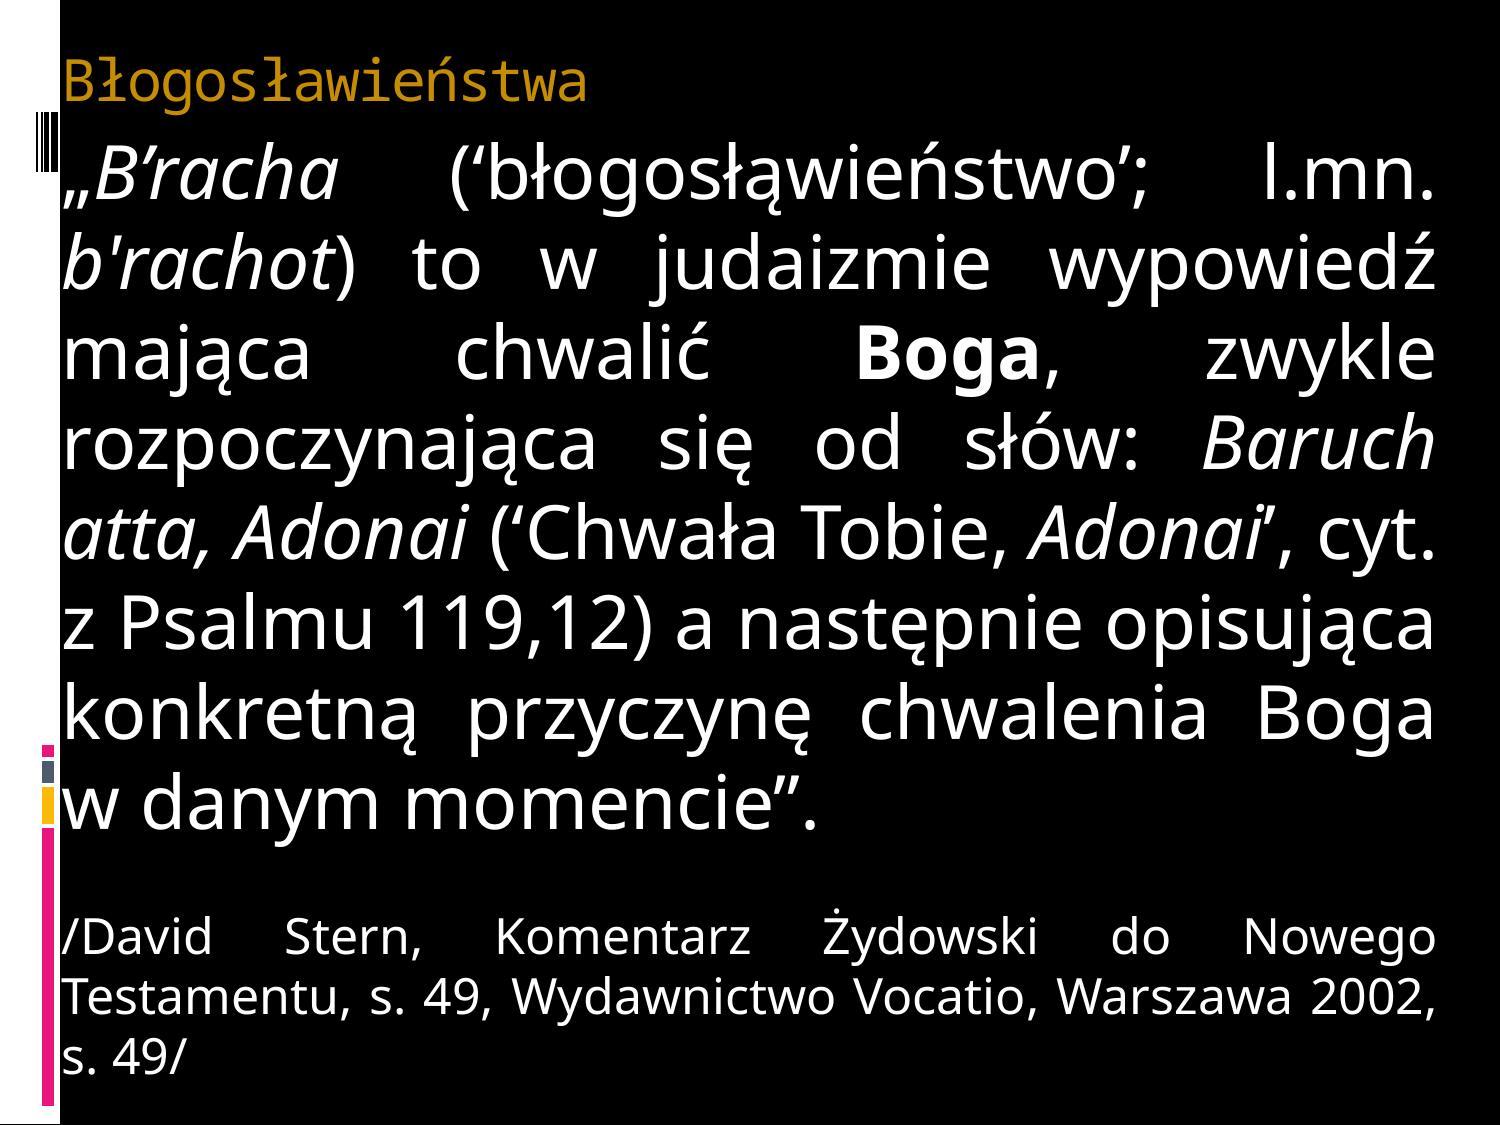

# Błogosławieństwa
„B’racha (‘błogosłąwieństwo’; l.mn. b'rachot) to w judaizmie wypowiedź mająca chwalić Boga, zwykle rozpoczynająca się od słów: Baruch atta, Adonai (‘Chwała Tobie, Adonai’, cyt. z Psalmu 119,12) a następnie opisująca konkretną przyczynę chwalenia Boga w danym momencie”.
/David Stern, Komentarz Żydowski do Nowego Testamentu, s. 49, Wydawnictwo Vocatio, Warszawa 2002, s. 49/